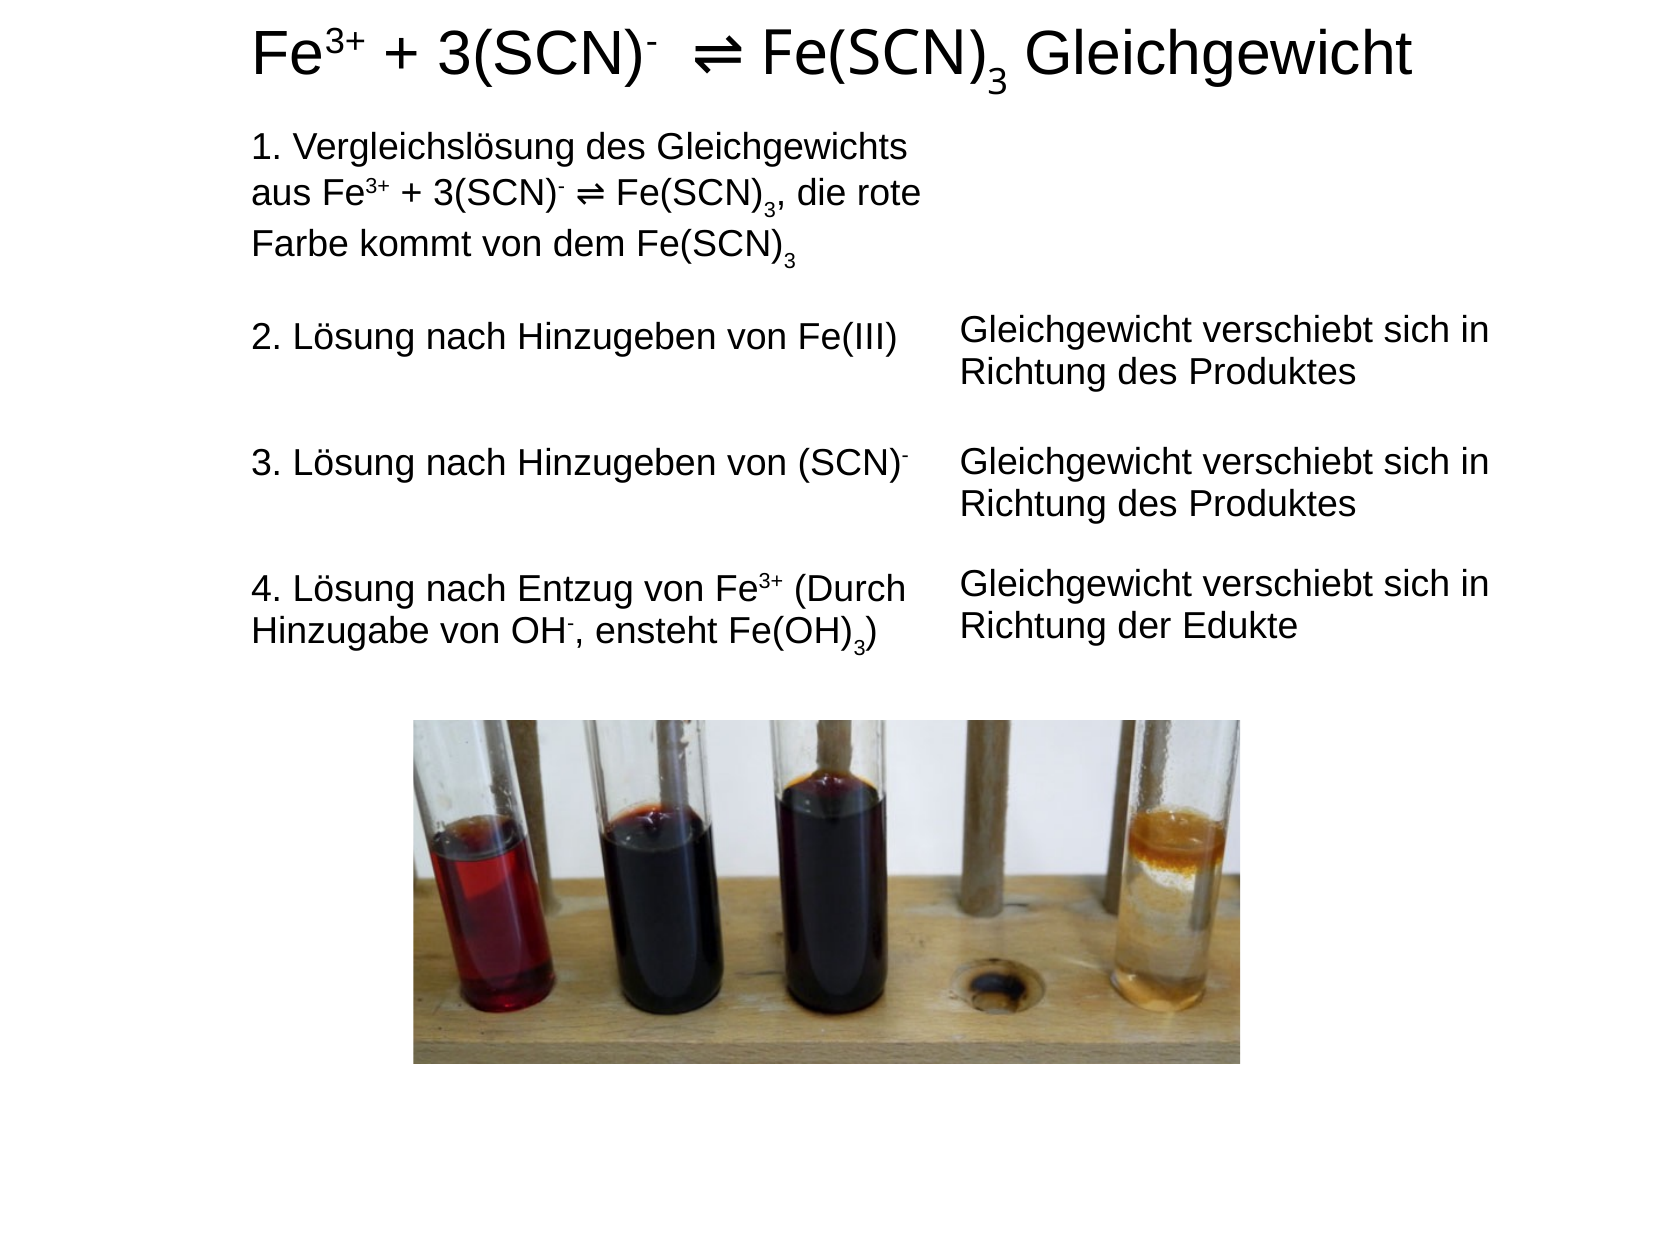

Fe3+ + 3(SCN)- ⇌ Fe(SCN)3 Gleichgewicht
1. Vergleichslösung des Gleichgewichts aus Fe3+ + 3(SCN)- ⇌ Fe(SCN)3, die rote Farbe kommt von dem Fe(SCN)3
2. Lösung nach Hinzugeben von Fe(III)
3. Lösung nach Hinzugeben von (SCN)-
4. Lösung nach Entzug von Fe3+ (Durch Hinzugabe von OH-, ensteht Fe(OH)3)
Gleichgewicht verschiebt sich in Richtung des Produktes
Gleichgewicht verschiebt sich in Richtung des Produktes
Gleichgewicht verschiebt sich in Richtung der Edukte